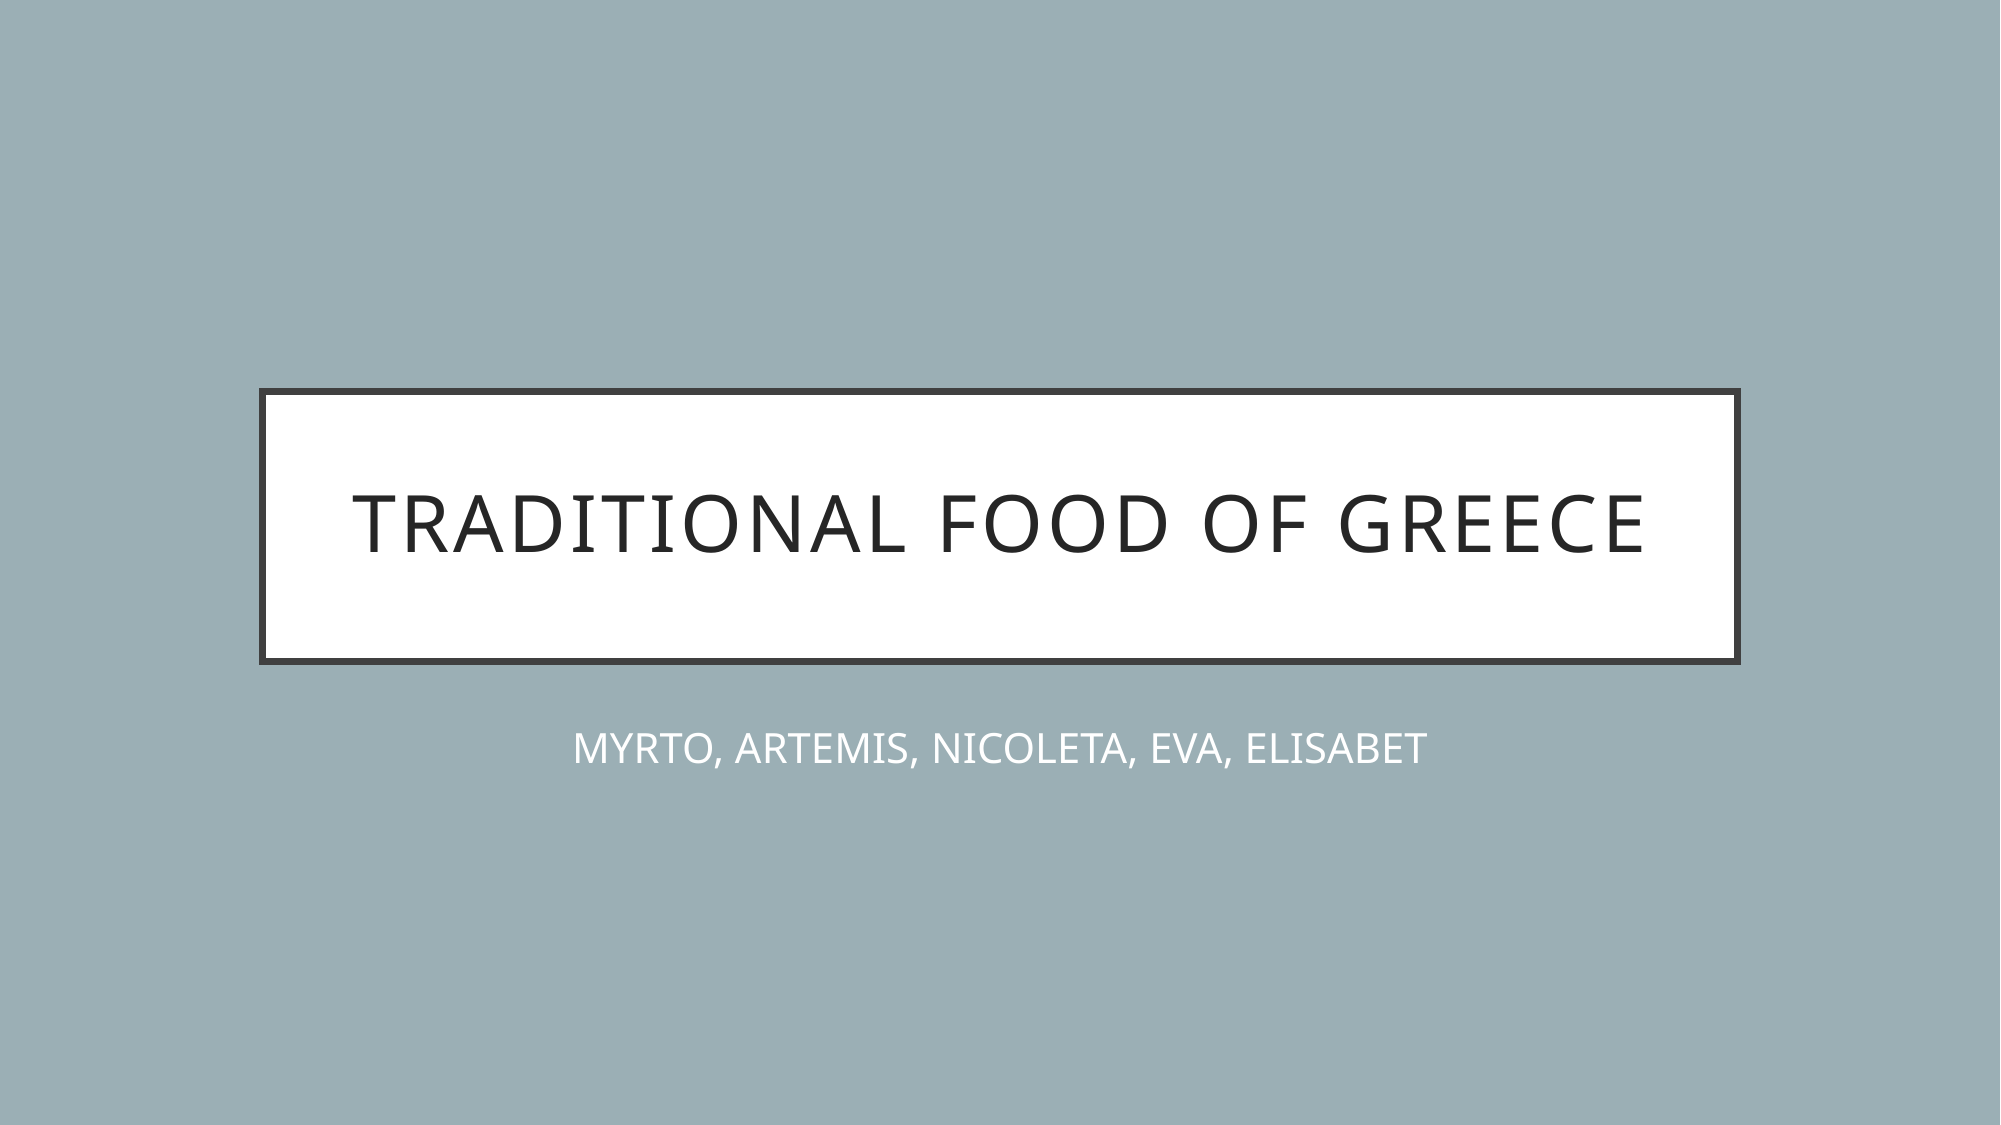

# Traditional food of Greece
MYRTO, ARTEMIS, NICOLETA, EVA, ELISABET